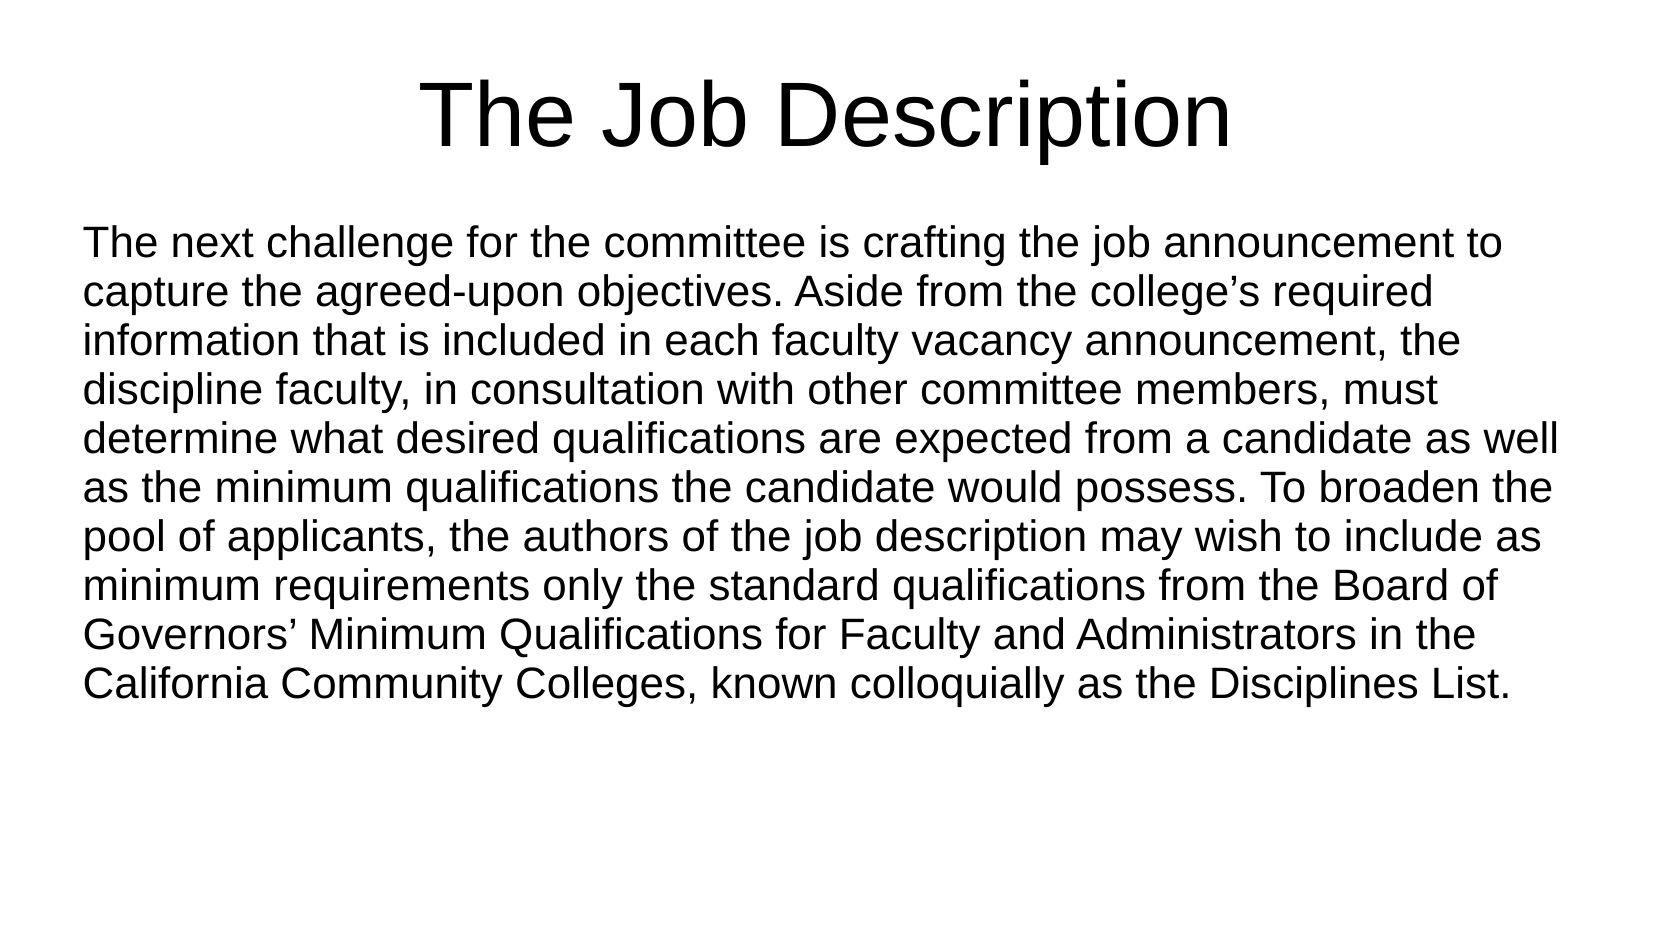

# The Job Description
The next challenge for the committee is crafting the job announcement to capture the agreed-upon objectives. Aside from the college’s required information that is included in each faculty vacancy announcement, the discipline faculty, in consultation with other committee members, must determine what desired qualifications are expected from a candidate as well as the minimum qualifications the candidate would possess. To broaden the pool of applicants, the authors of the job description may wish to include as minimum requirements only the standard qualifications from the Board of Governors’ Minimum Qualifications for Faculty and Administrators in the California Community Colleges, known colloquially as the Disciplines List.